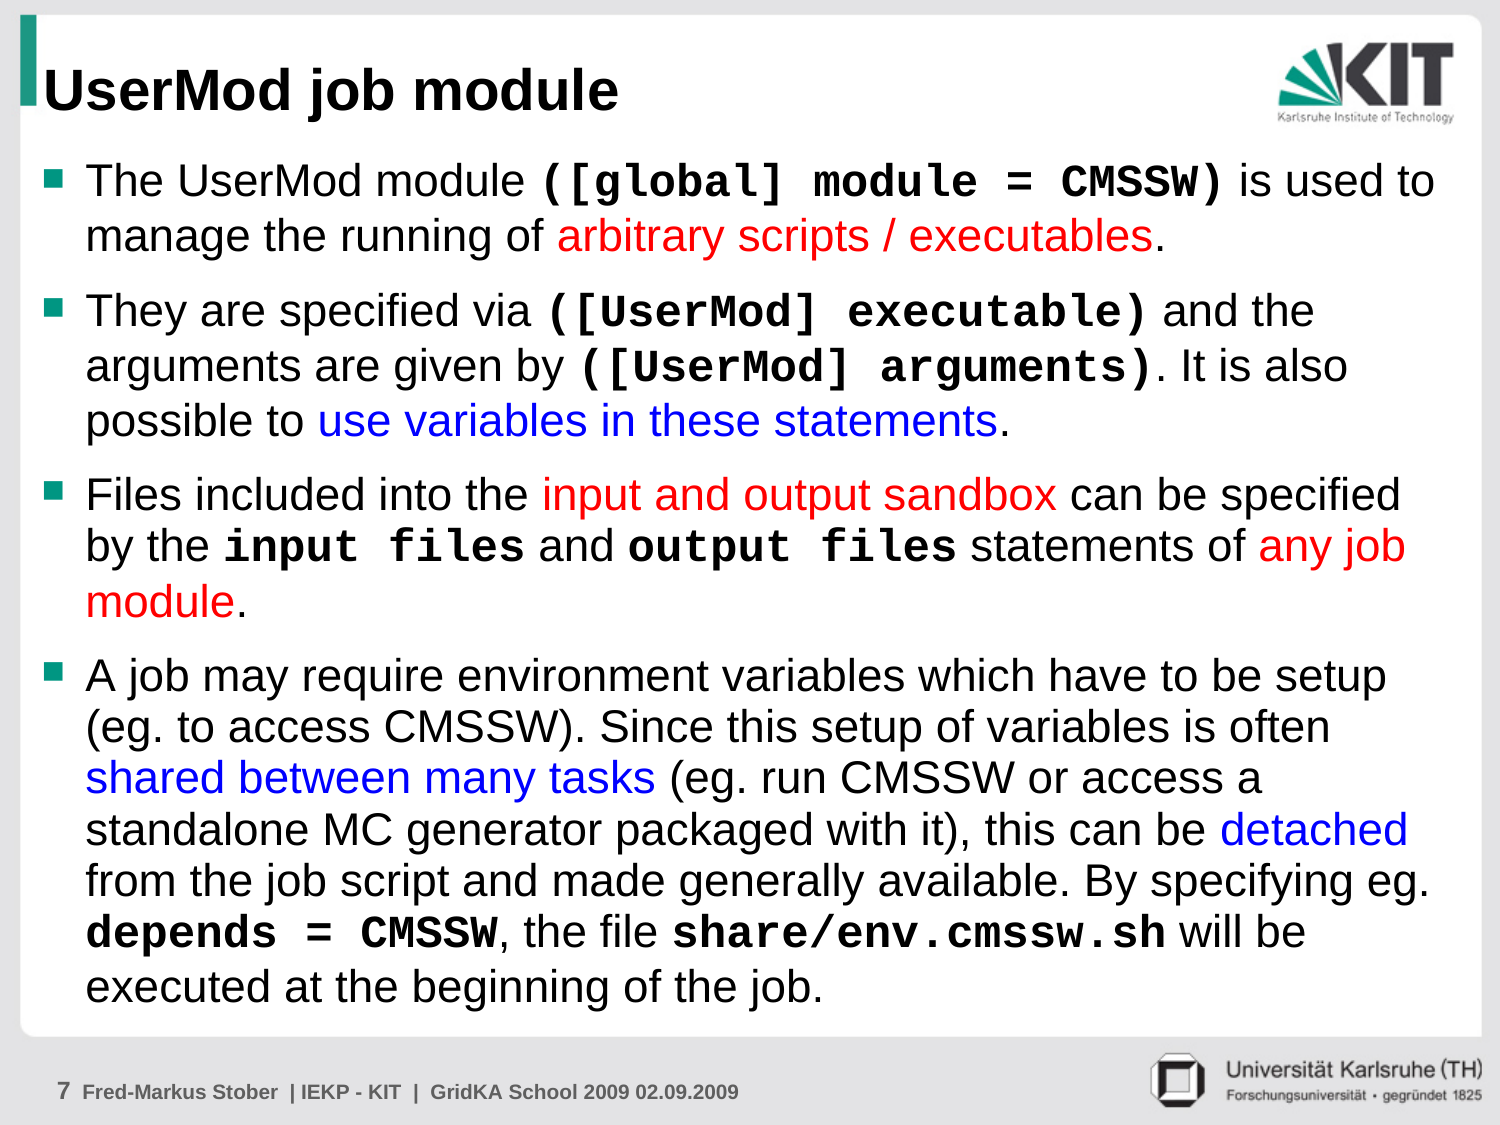

# UserMod job module
The UserMod module ([global] module = CMSSW) is used to manage the running of arbitrary scripts / executables.
They are specified via ([UserMod] executable) and the arguments are given by ([UserMod] arguments). It is also possible to use variables in these statements.
Files included into the input and output sandbox can be specified by the input files and output files statements of any job module.
A job may require environment variables which have to be setup (eg. to access CMSSW). Since this setup of variables is often shared between many tasks (eg. run CMSSW or access a standalone MC generator packaged with it), this can be detached from the job script and made generally available. By specifying eg. depends = CMSSW, the file share/env.cmssw.sh will be executed at the beginning of the job.
04.12.07